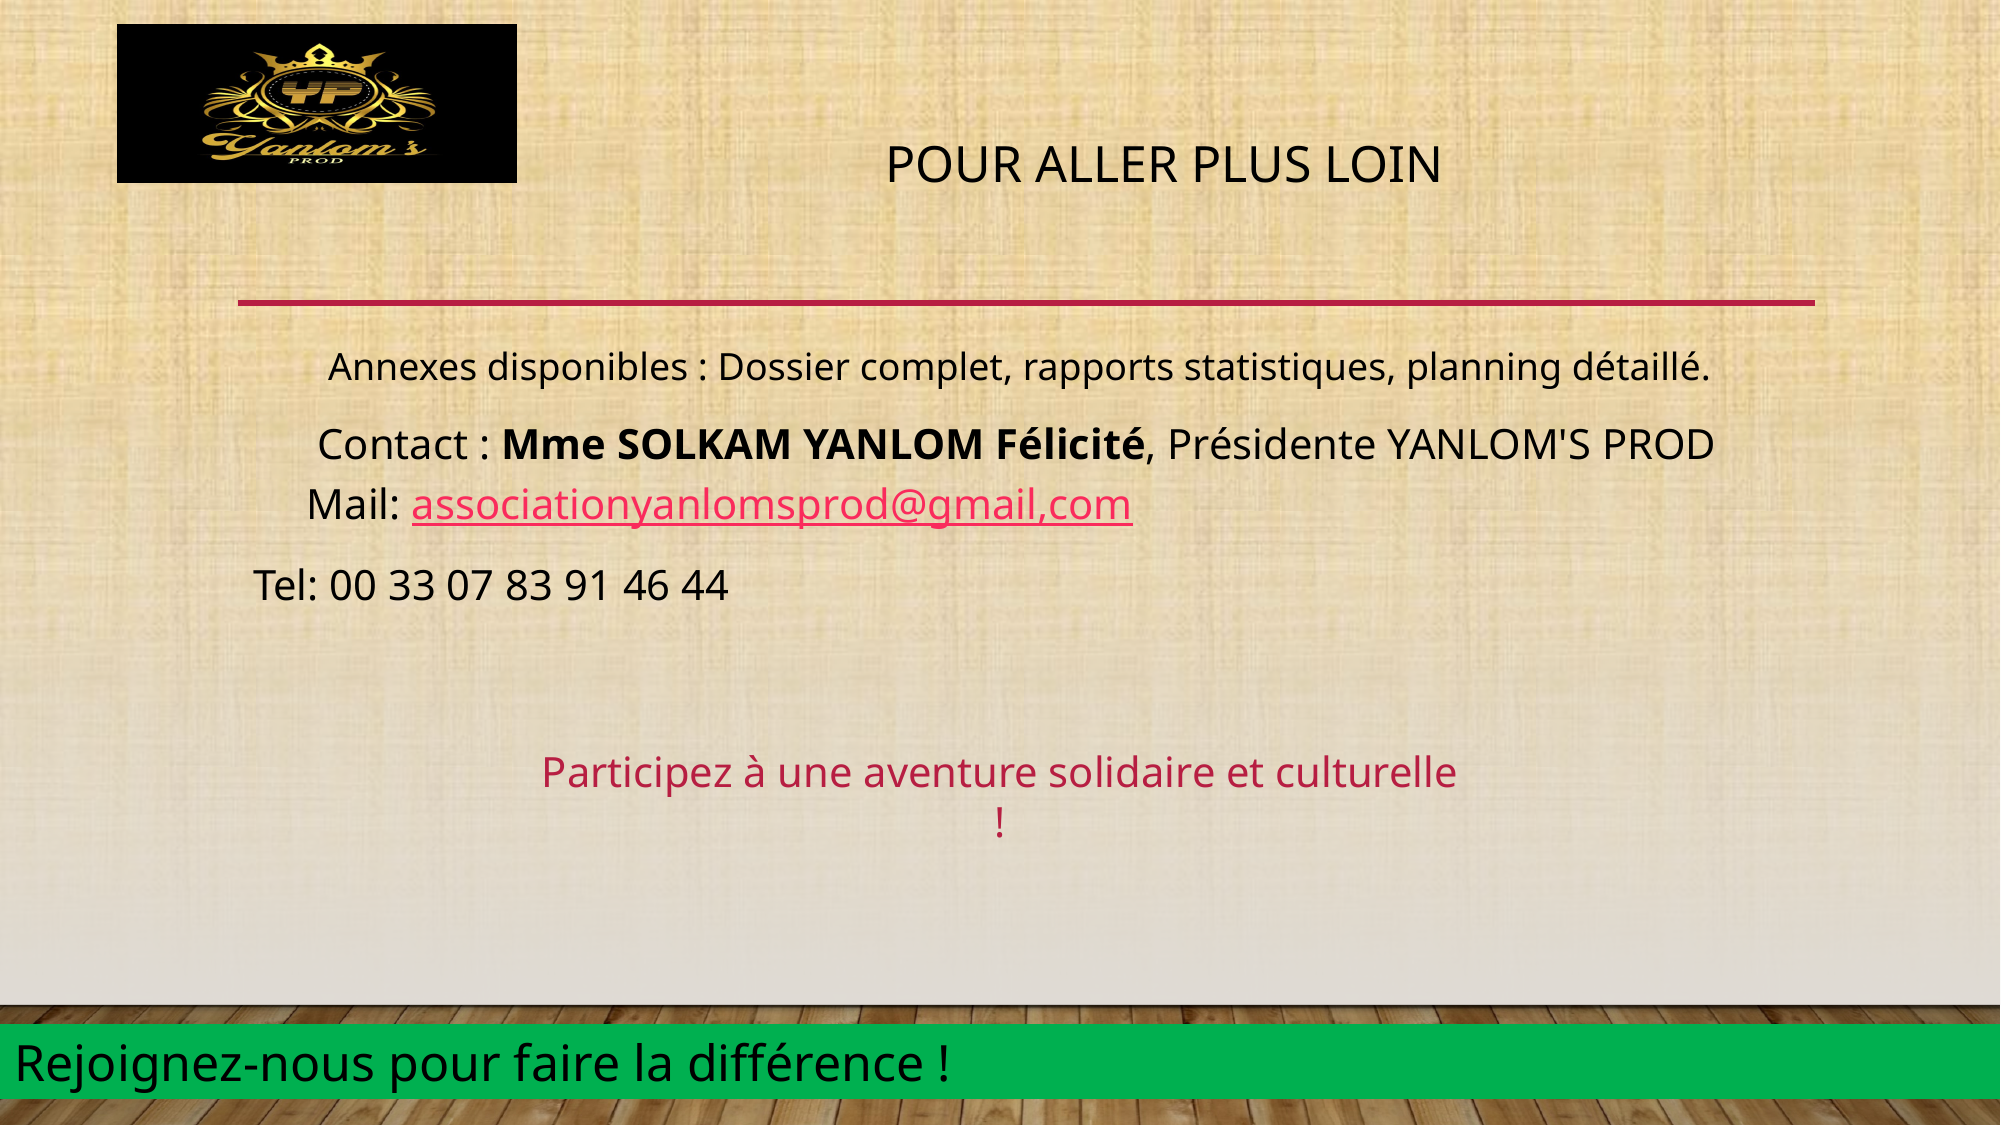

# Pour aller plus loin
Annexes disponibles : Dossier complet, rapports statistiques, planning détaillé.
 Contact : Mme SOLKAM YANLOM Félicité, Présidente YANLOM'S PROD Mail: associationyanlomsprod@gmail,com
Tel: 00 33 07 83 91 46 44
Participez à une aventure solidaire et culturelle !
Rejoignez-nous pour faire la différence !